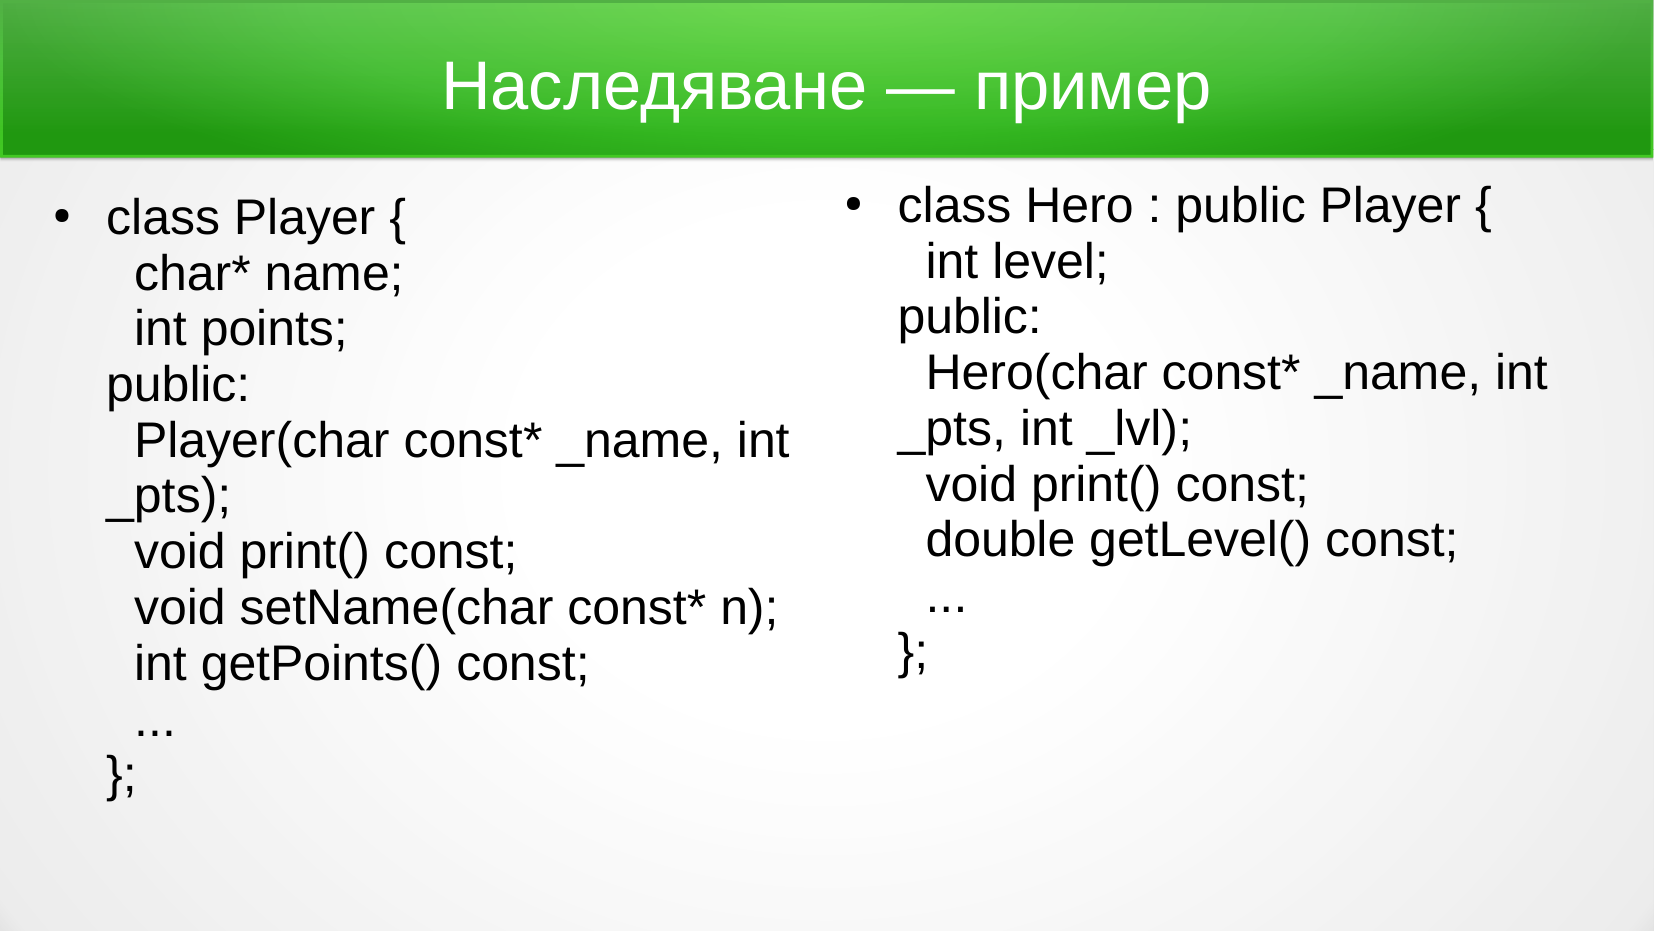

# Наследяване — пример
class Hero : public Player {
 int level;
public:
 Hero(char const* _name, int _pts, int _lvl);
 void print() const;
 double getLevel() const;
 ...
};
class Player {
 char* name;
 int points;
public:
 Player(char const* _name, int _pts);
 void print() const;
 void setName(char const* n);
 int getPoints() const;
 ...
};